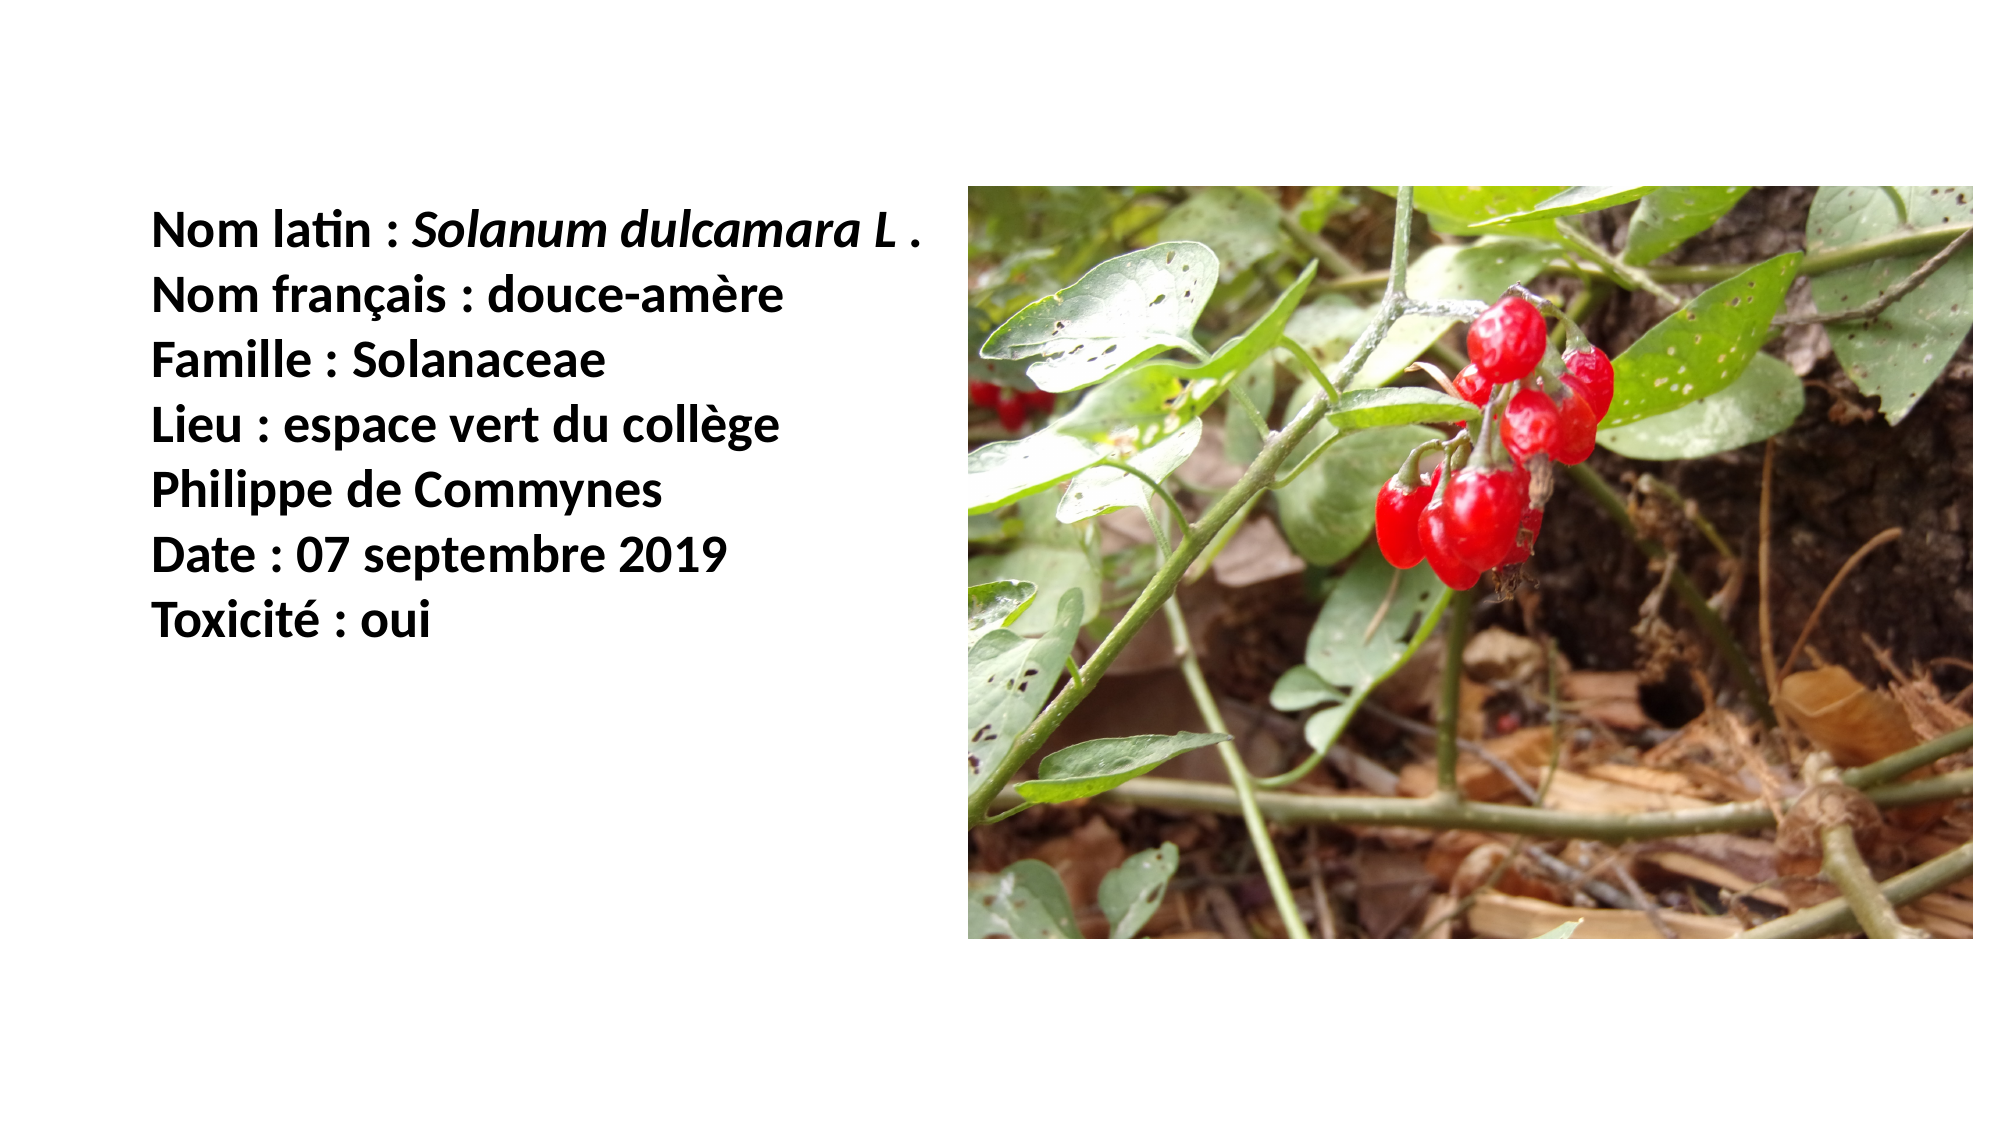

Nom latin : Solanum dulcamara L .
Nom français : douce-amère
Famille : Solanaceae
Lieu : espace vert du collège Philippe de Commynes
Date : 07 septembre 2019
Toxicité : oui